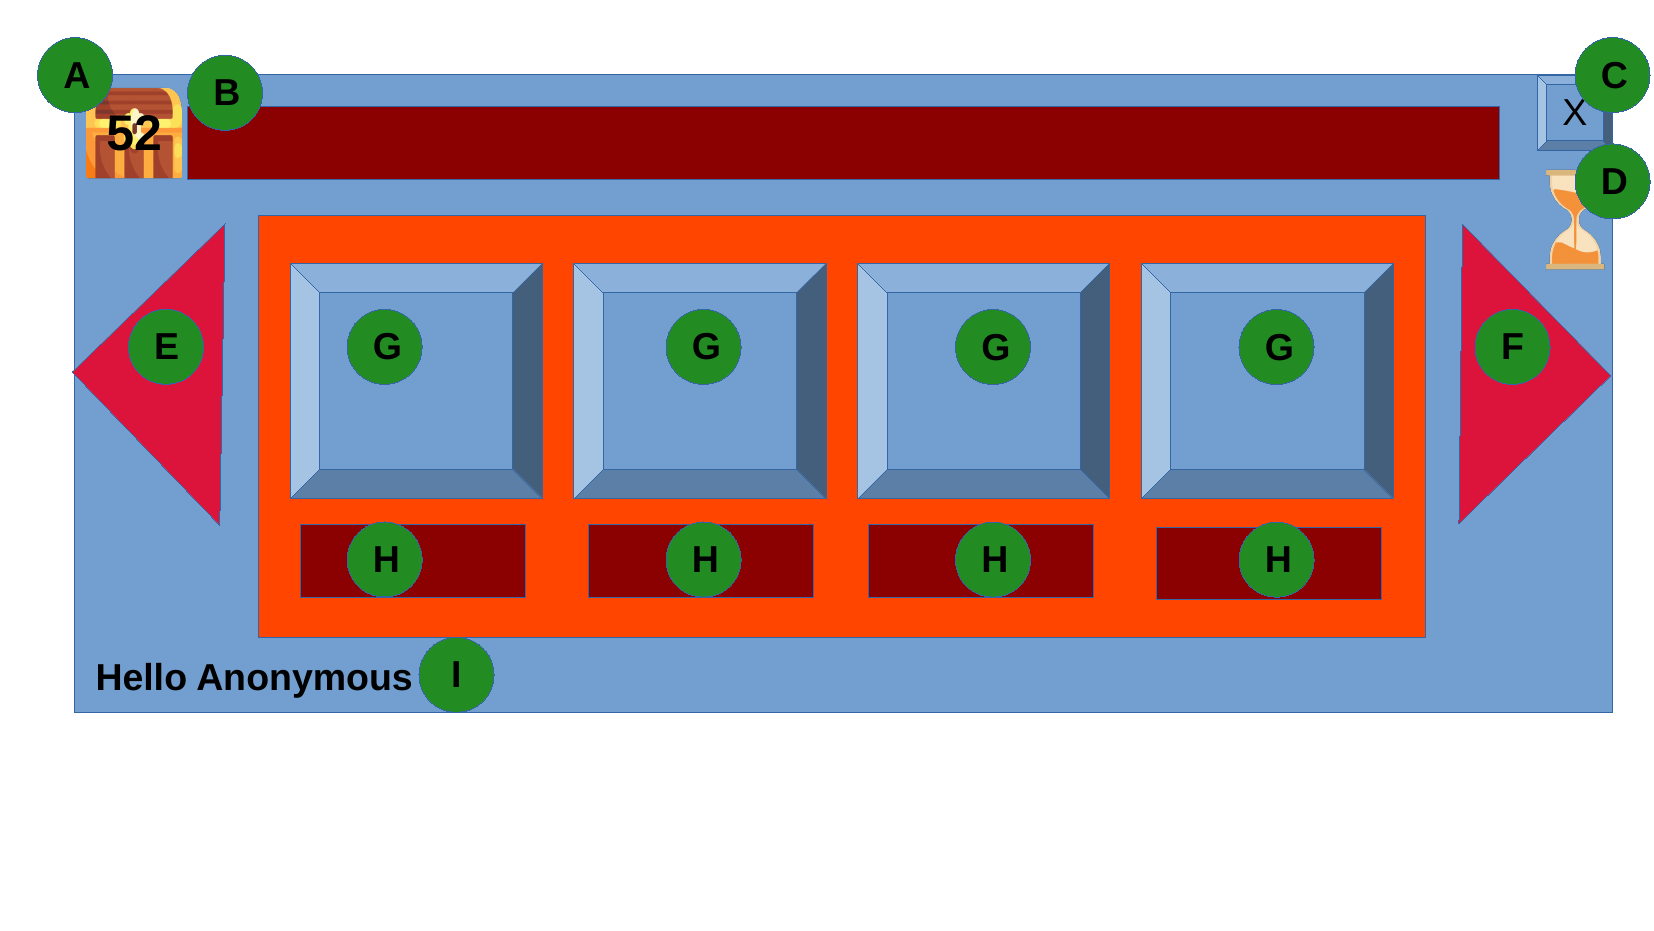

A
C
B
52
X
D
E
G
F
G
G
G
H
H
H
H
I
Hello Anonymous